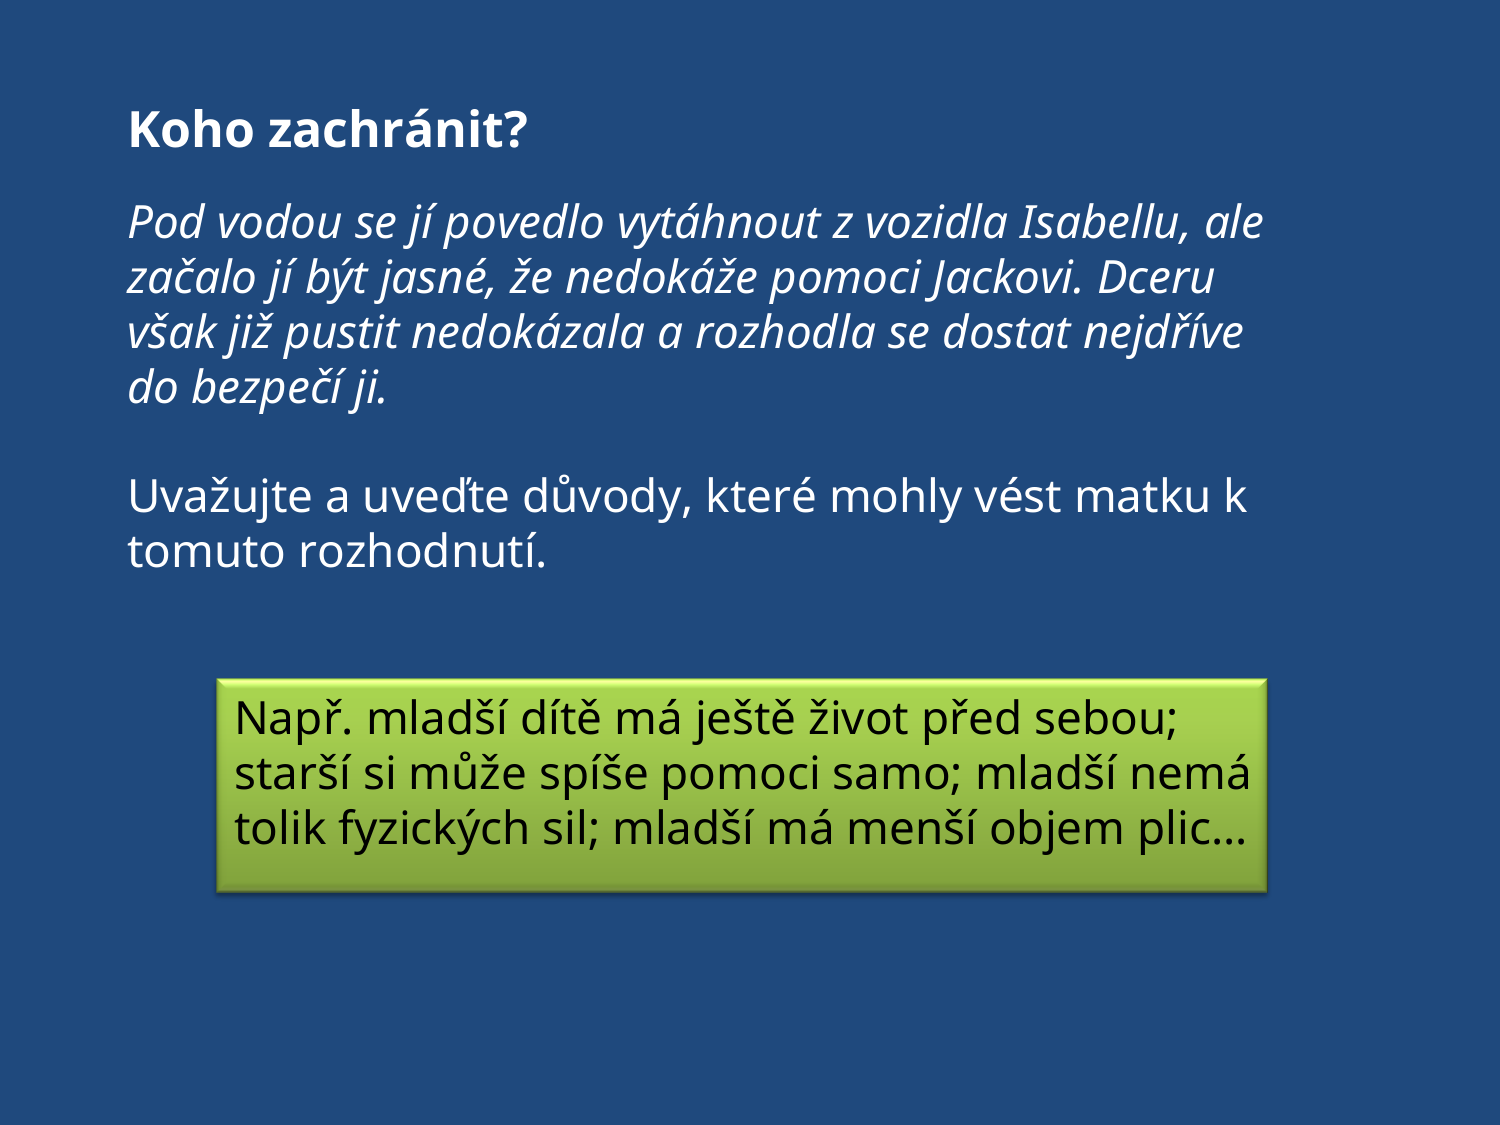

# Koho zachránit? Pod vodou se jí povedlo vytáhnout z vozidla Isabellu, ale začalo jí být jasné, že nedokáže pomoci Jackovi. Dceru však již pustit nedokázala a rozhodla se dostat nejdříve do bezpečí ji. Uvažujte a uveďte důvody, které mohly vést matku k tomuto rozhodnutí.
Např. mladší dítě má ještě život před sebou; starší si může spíše pomoci samo; mladší nemá tolik fyzických sil; mladší má menší objem plic…